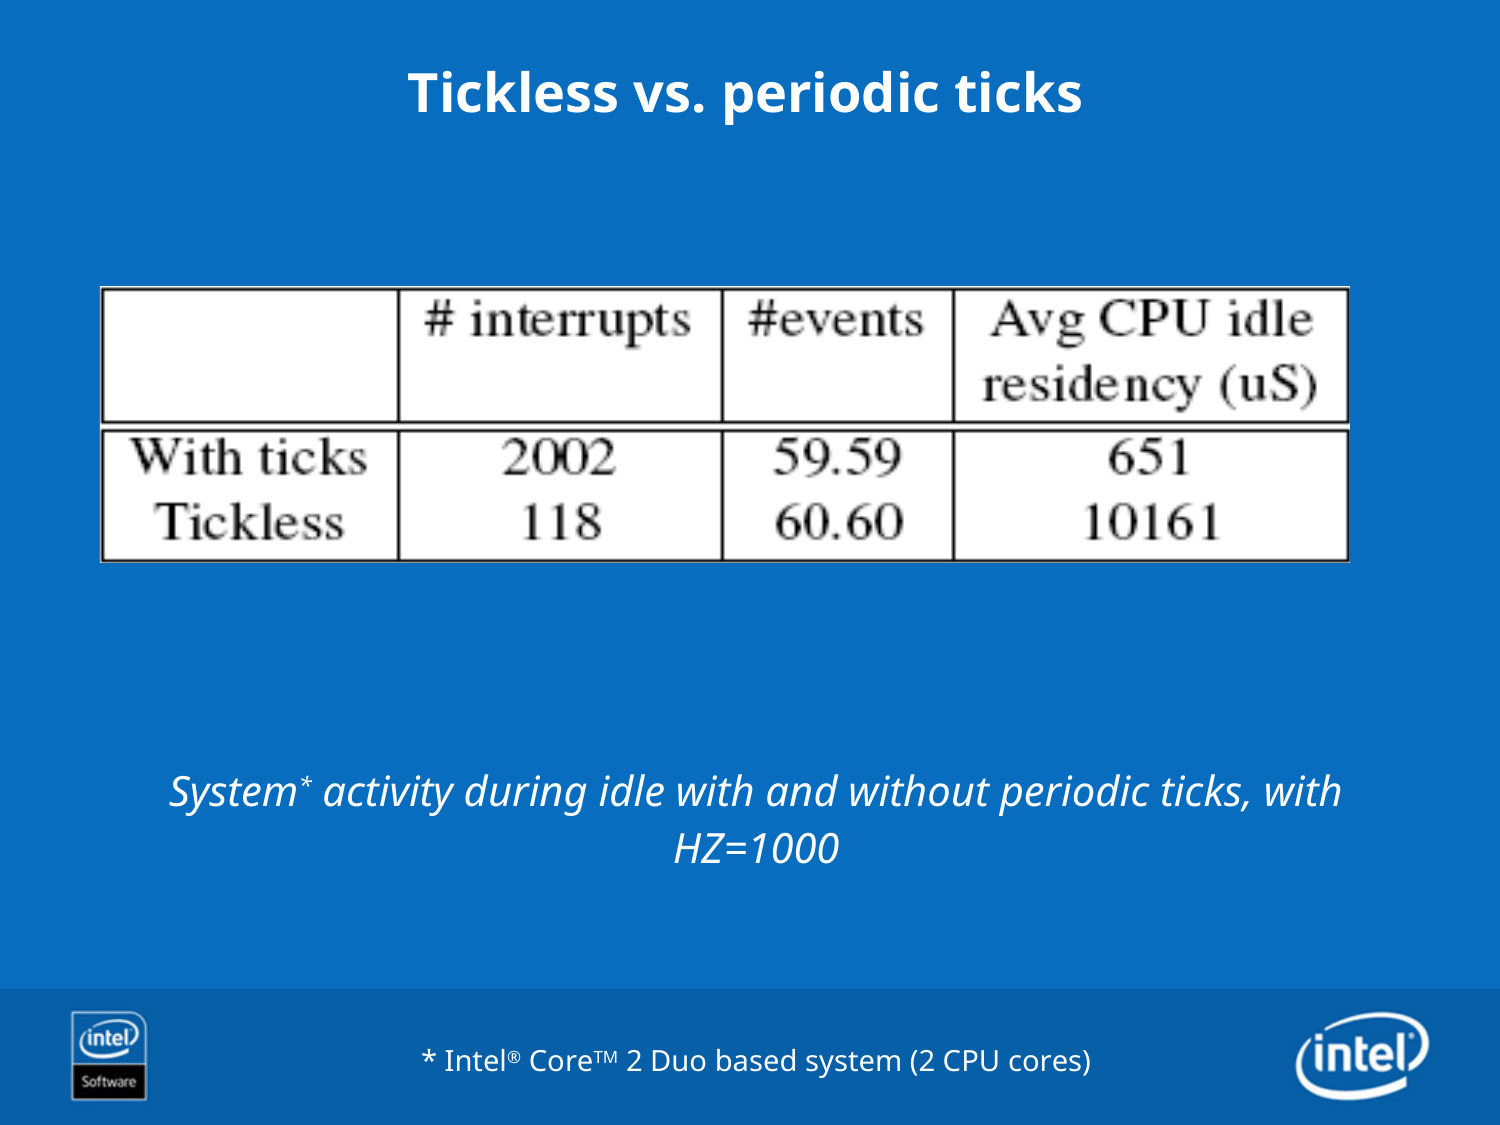

# Tickless vs. periodic ticks
System* activity during idle with and without periodic ticks, with HZ=1000
* Intel® CoreTM 2 Duo based system (2 CPU cores)